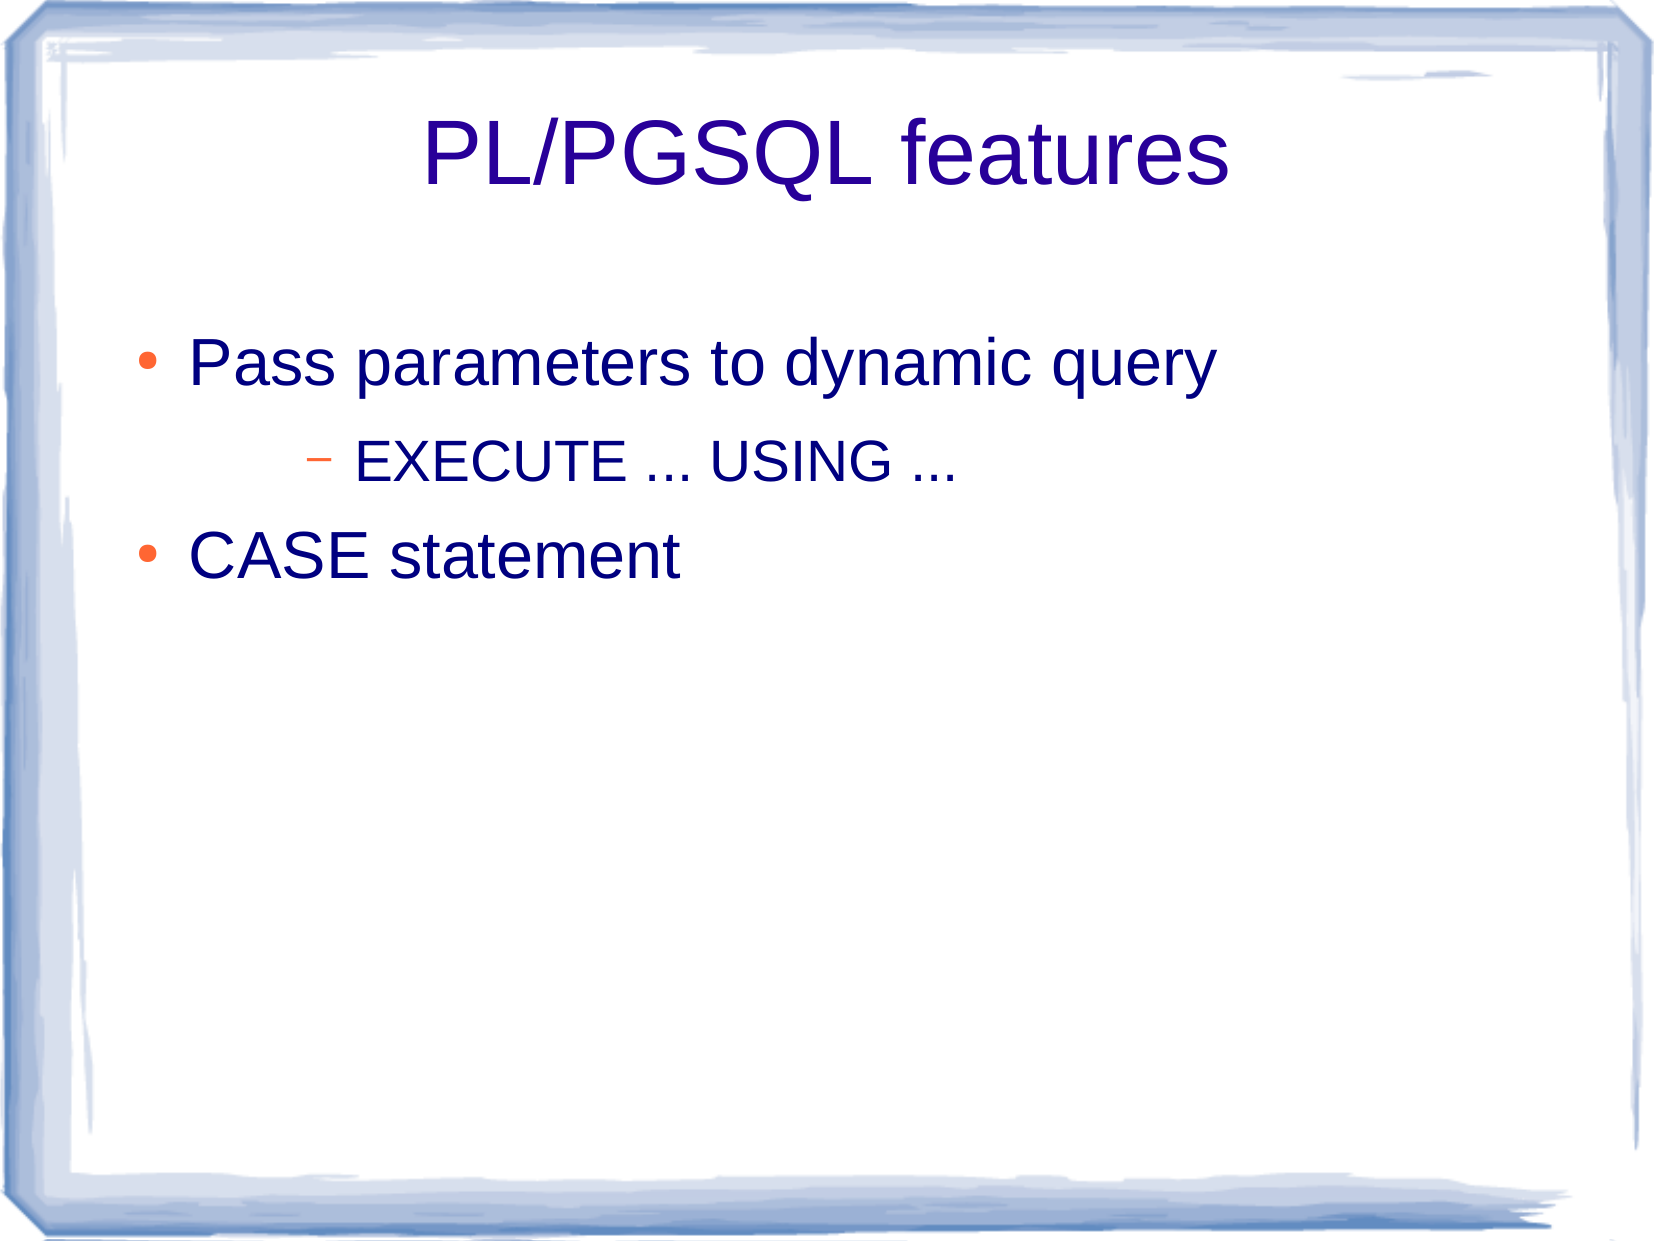

# PL/PGSQL features
Pass parameters to dynamic query
EXECUTE ... USING ...
CASE statement